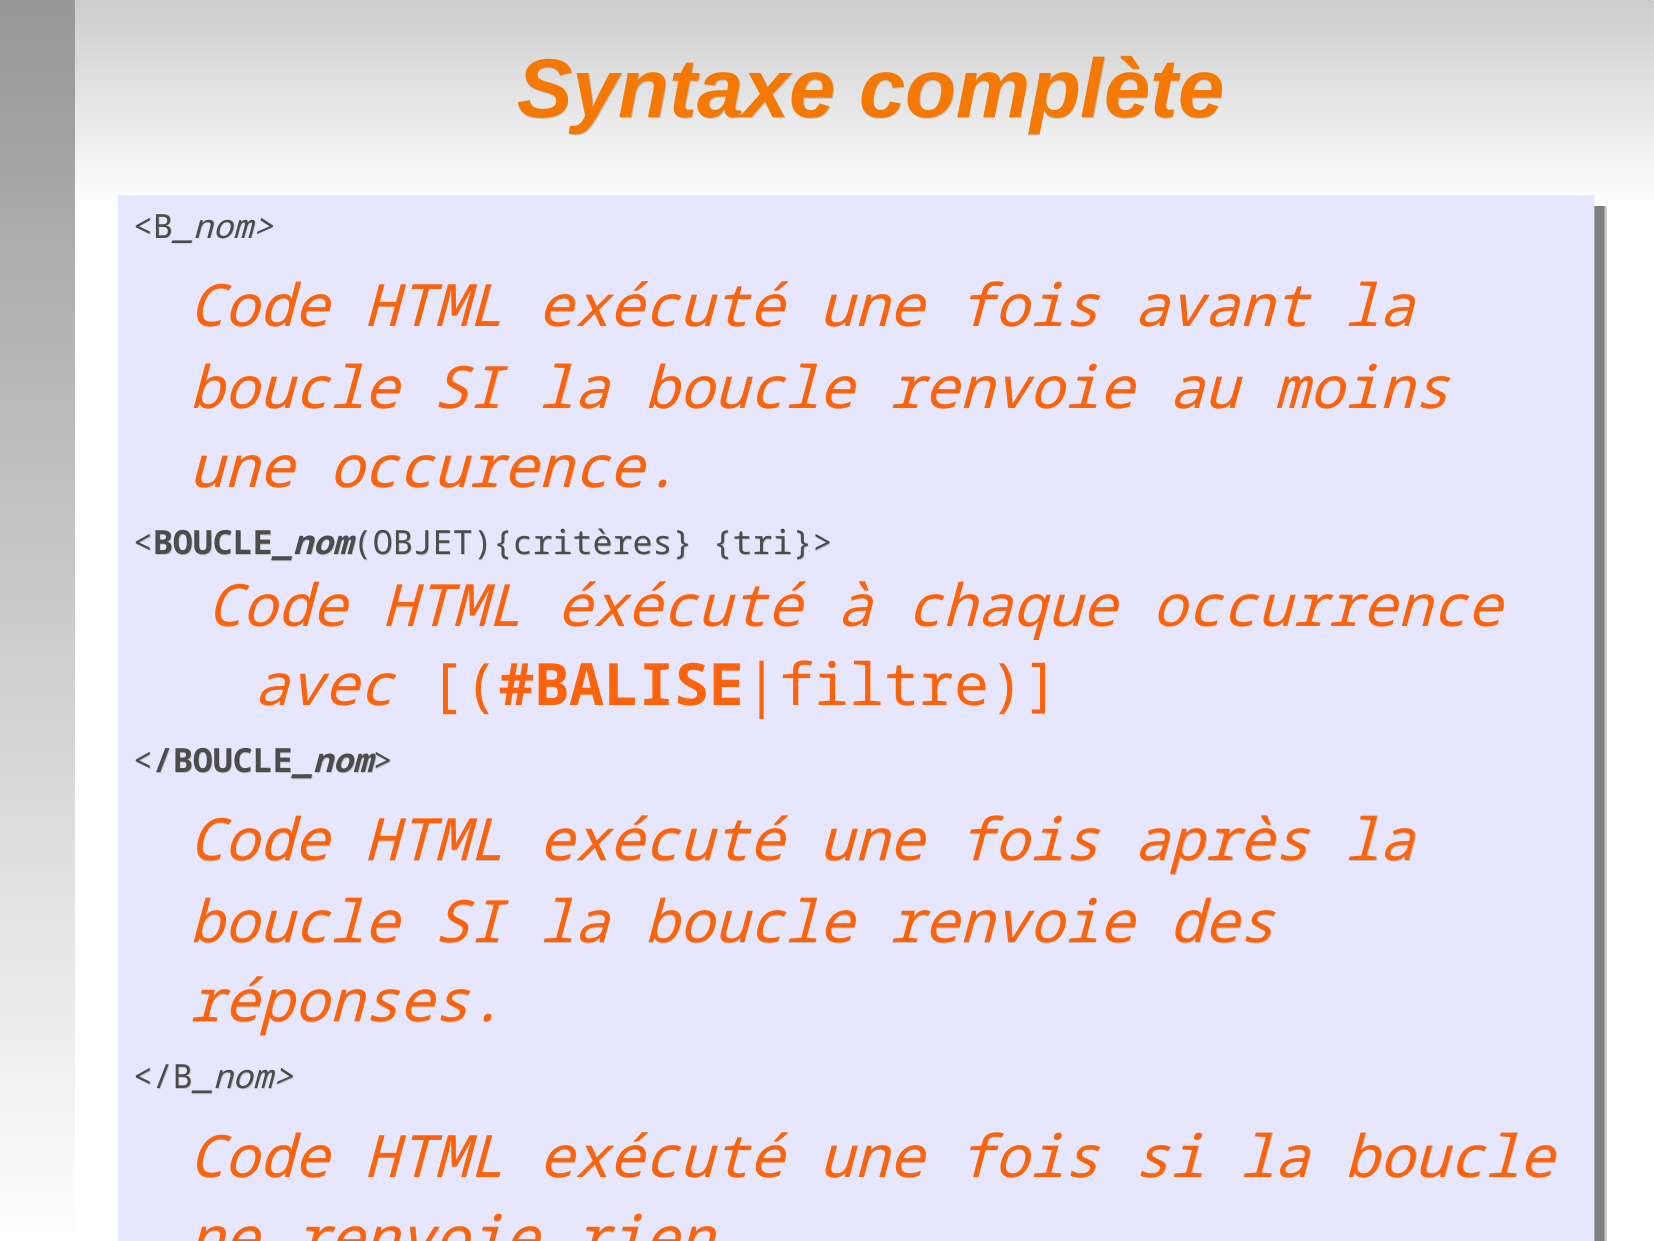

Syntaxe complète
# <B_nom>
	Code HTML exécuté une fois avant la boucle SI la boucle renvoie au moins une occurence.
<BOUCLE_nom(OBJET){critères} {tri}>
Code HTML éxécuté à chaque occurrence avec [(#BALISE|filtre)]
</BOUCLE_nom>
	Code HTML exécuté une fois après la boucle SI la boucle renvoie des réponses.
</B_nom>
	Code HTML exécuté une fois si la boucle ne renvoie rien.
<//B_nom>